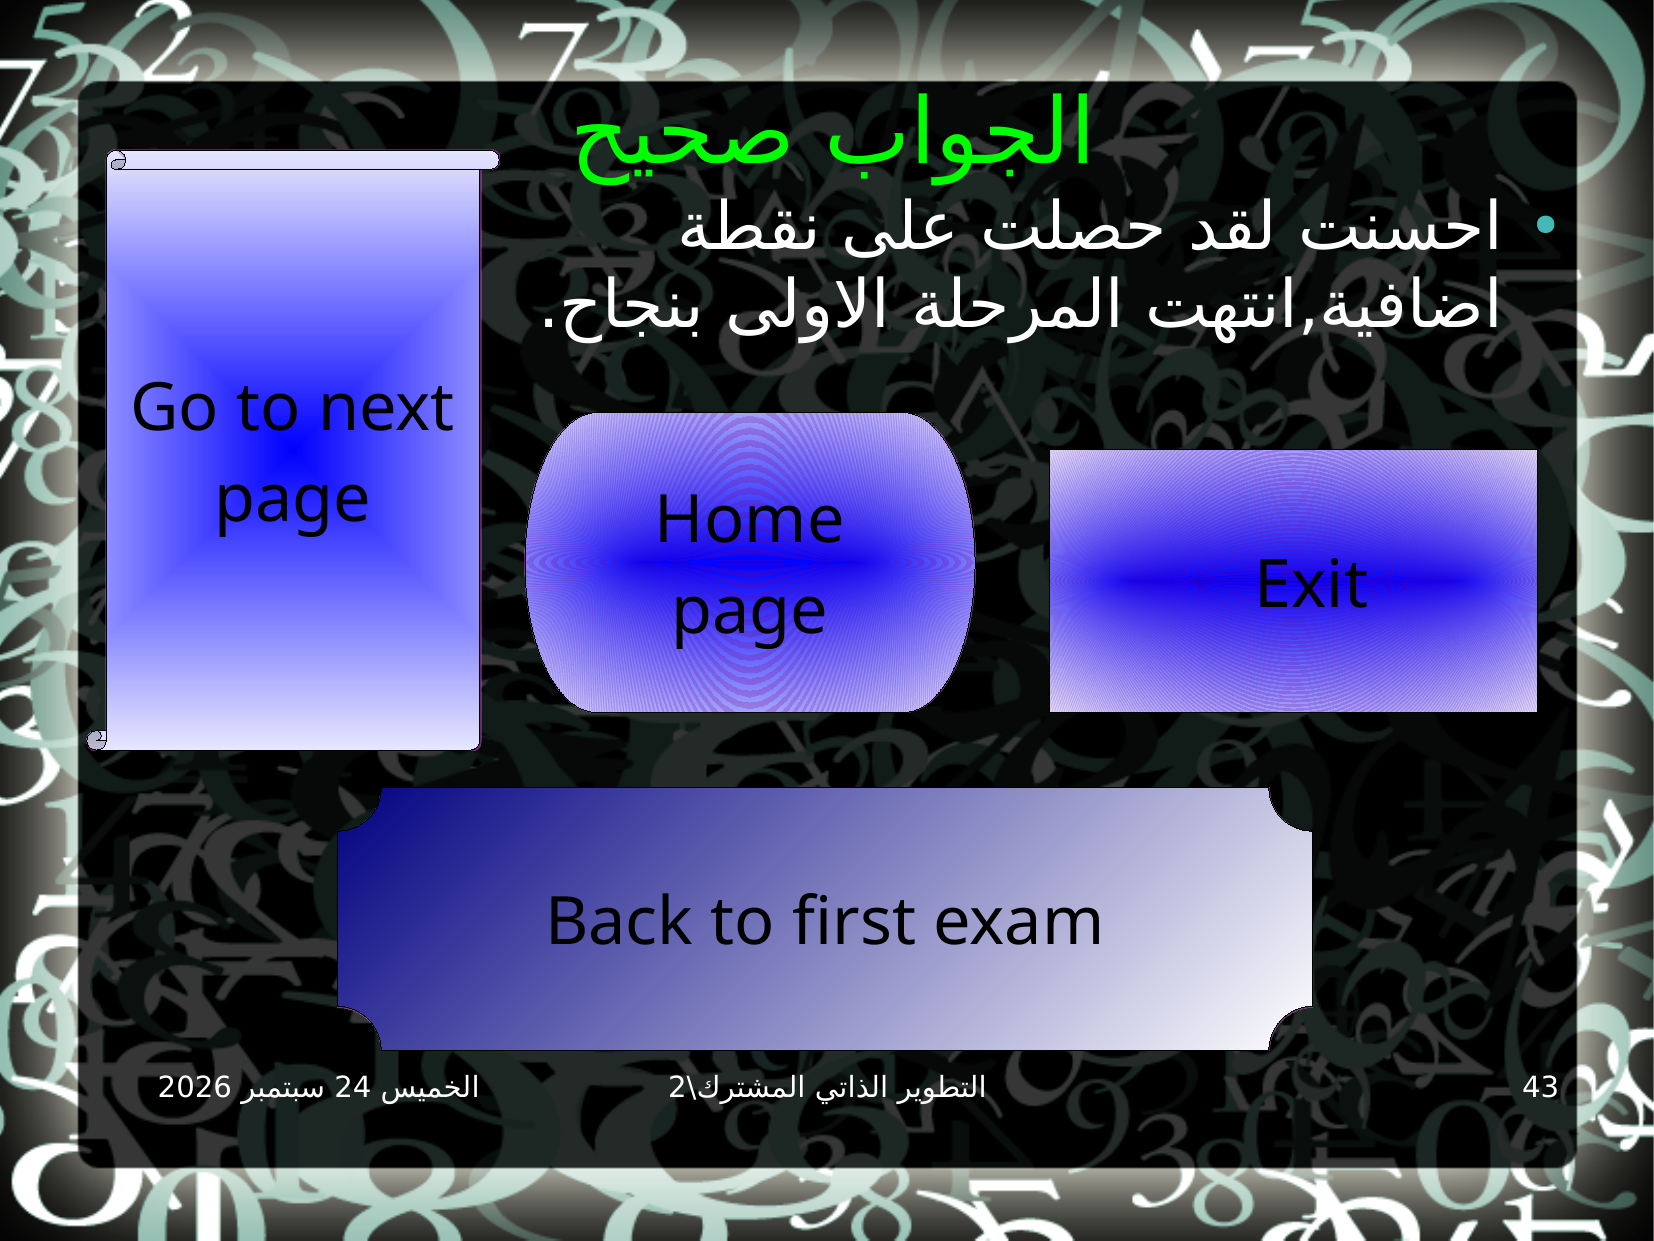

# الجواب صحيح
Go to next
page
احسنت لقد حصلت على نقطة
اضافية,انتهت المرحلة الاولى بنجاح.
Home
page
Exit
Back to first exam
التطوير الذاتي المشترك\2
43